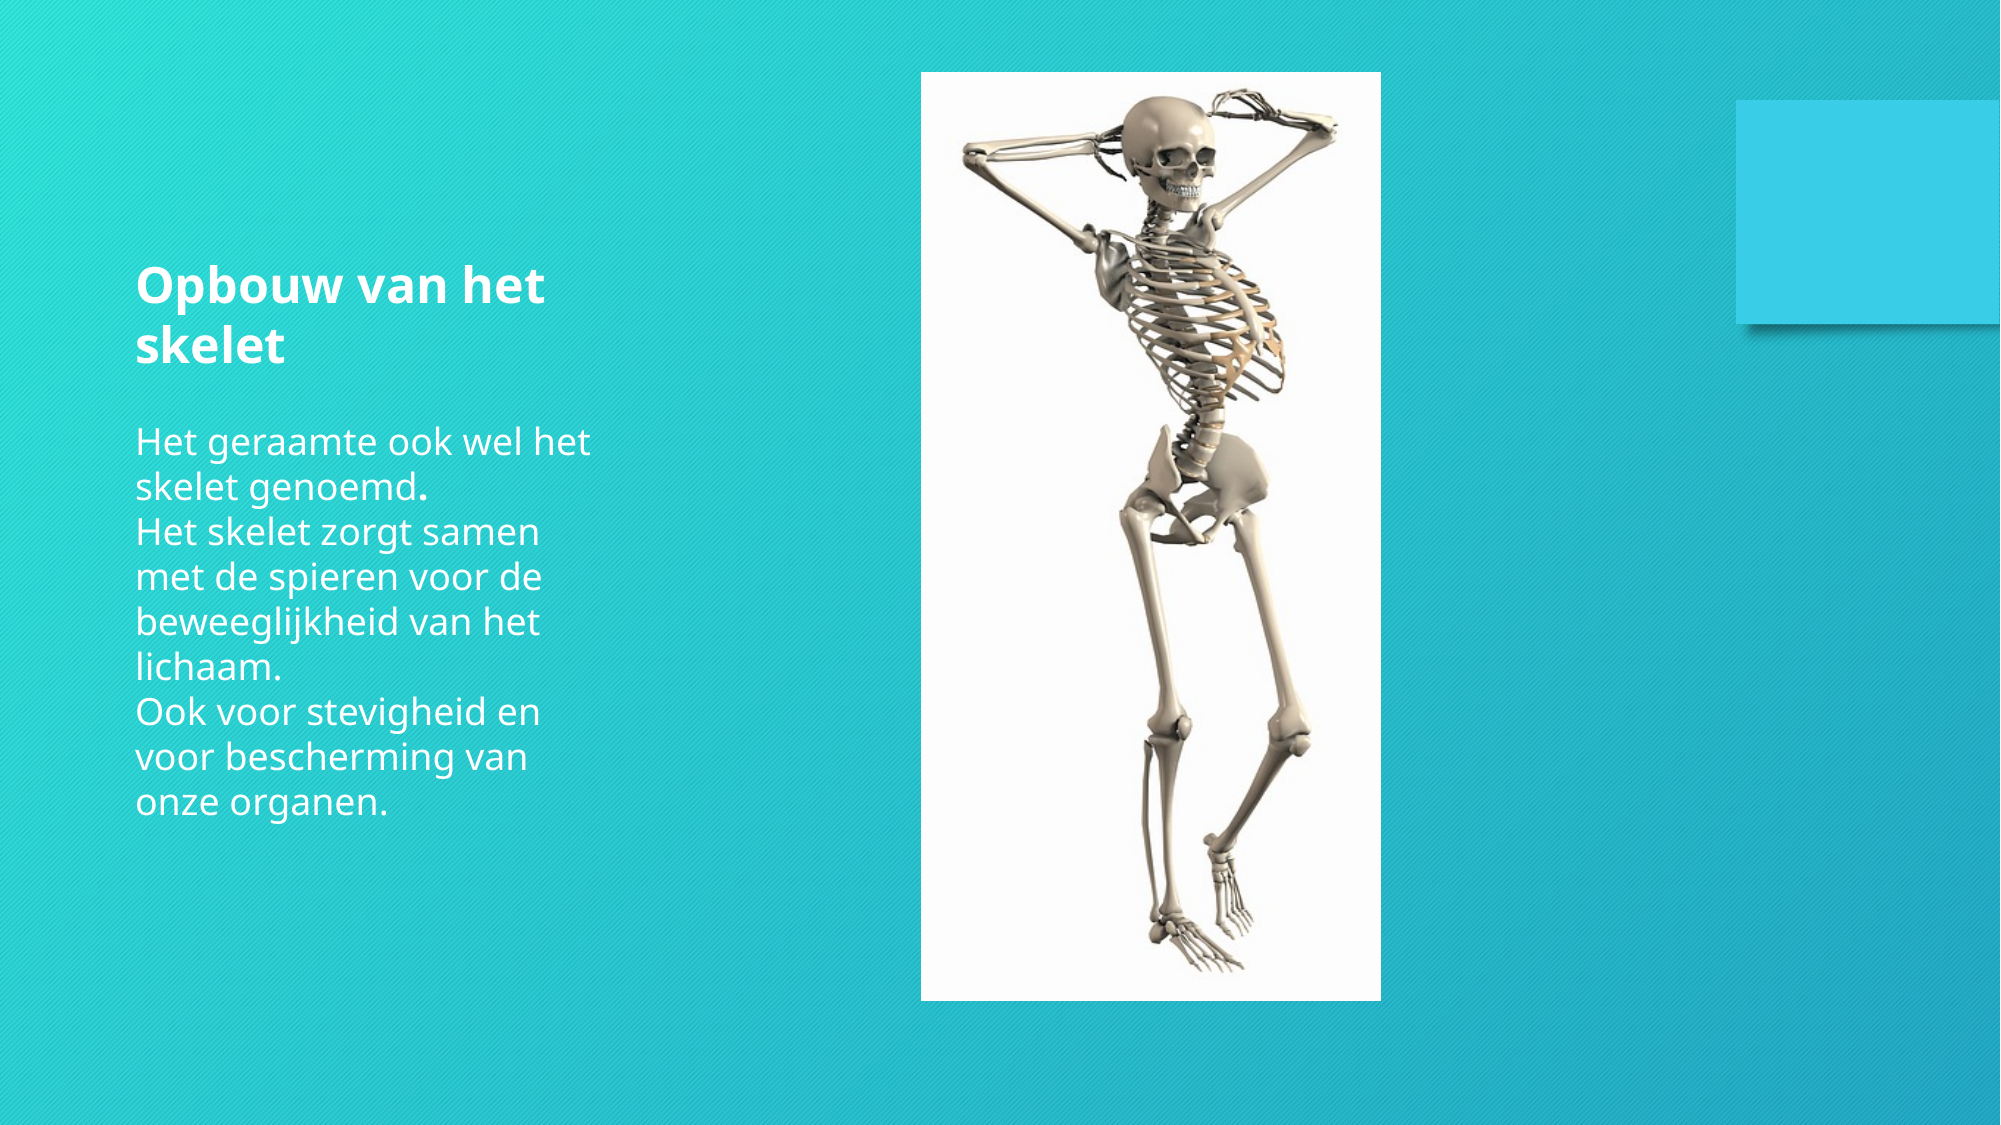

Opbouw van het skelet
Het geraamte ook wel het skelet genoemd.
Het skelet zorgt samen met de spieren voor de beweeglijkheid van het lichaam.
Ook voor stevigheid en voor bescherming van onze organen.